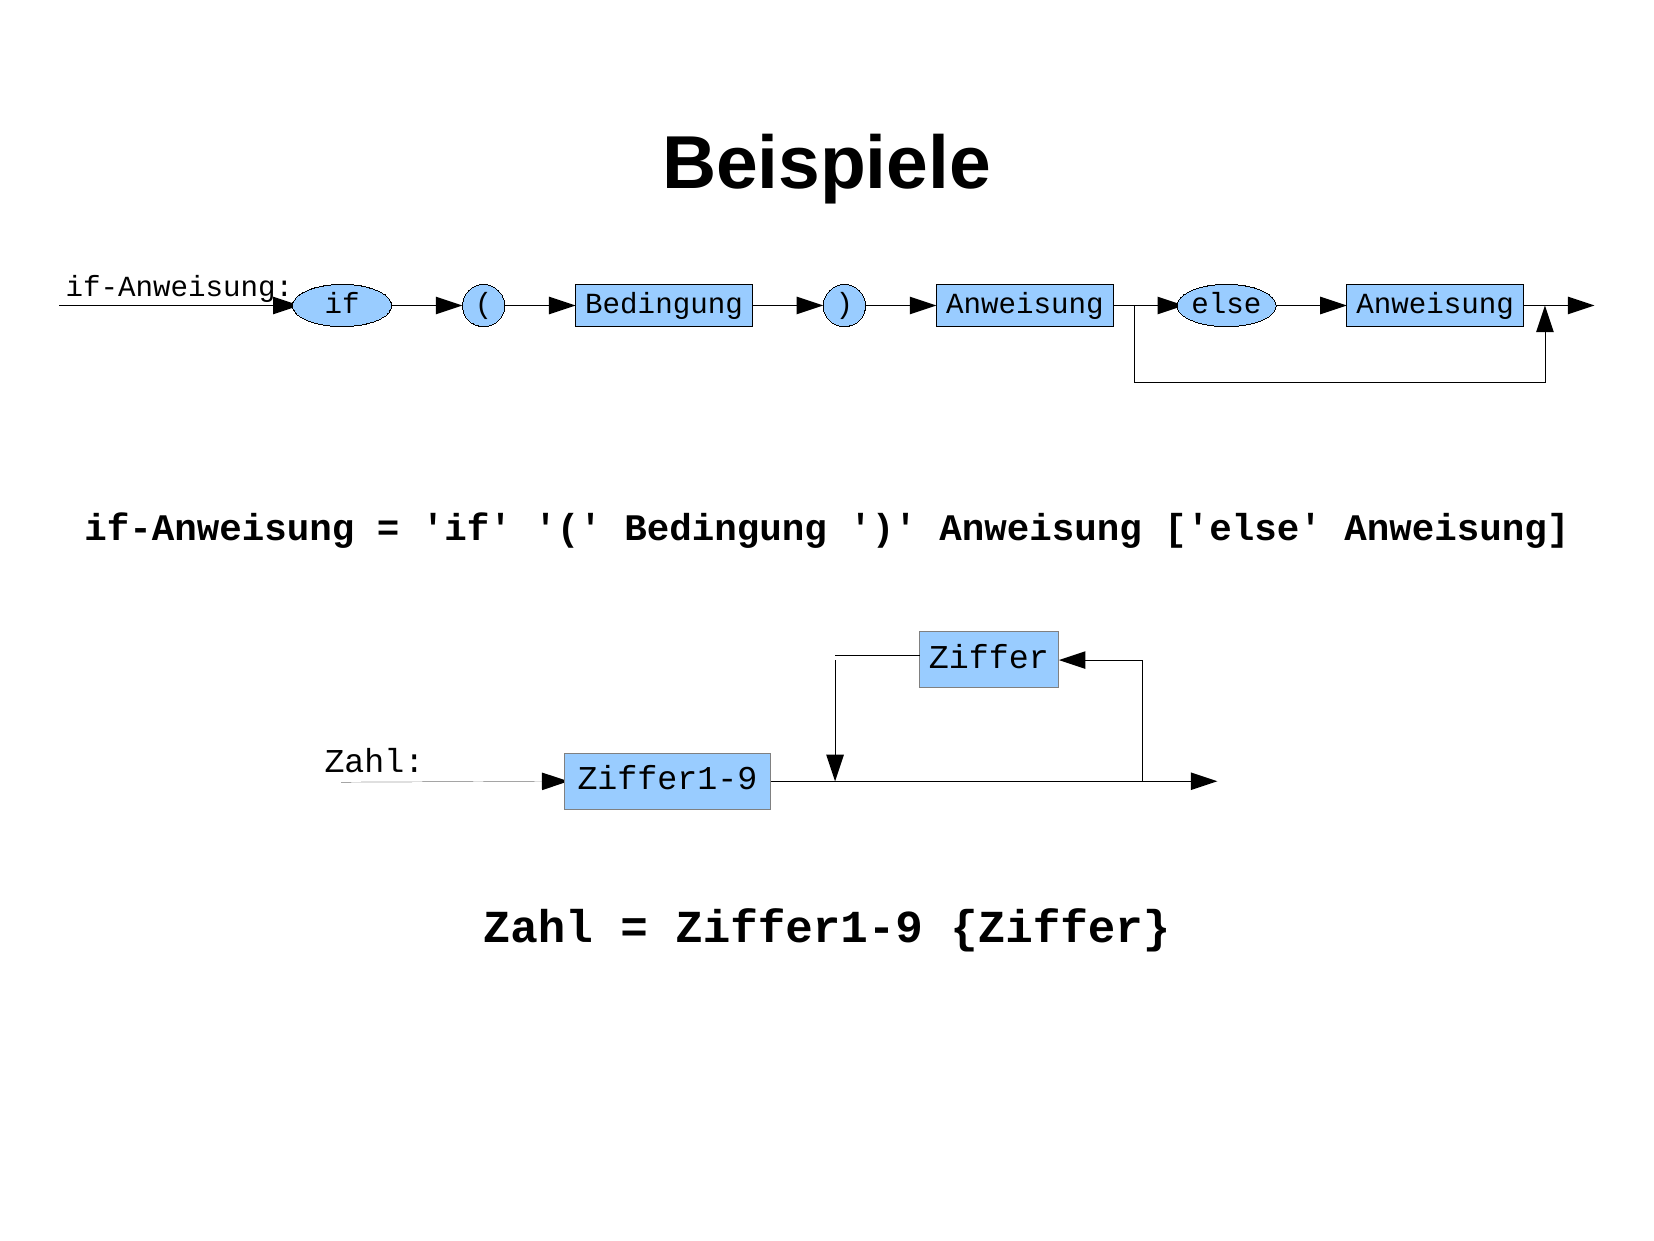

# Beispiele
if
(
Bedingung
)
Anweisung
else
Anweisung
if-Anweisung:
if-Anweisung = 'if' '(' Bedingung ')' Anweisung ['else' Anweisung]
Ziffer
Ziffer1-9
Zahl:
Zahl = Ziffer1-9 {Ziffer}